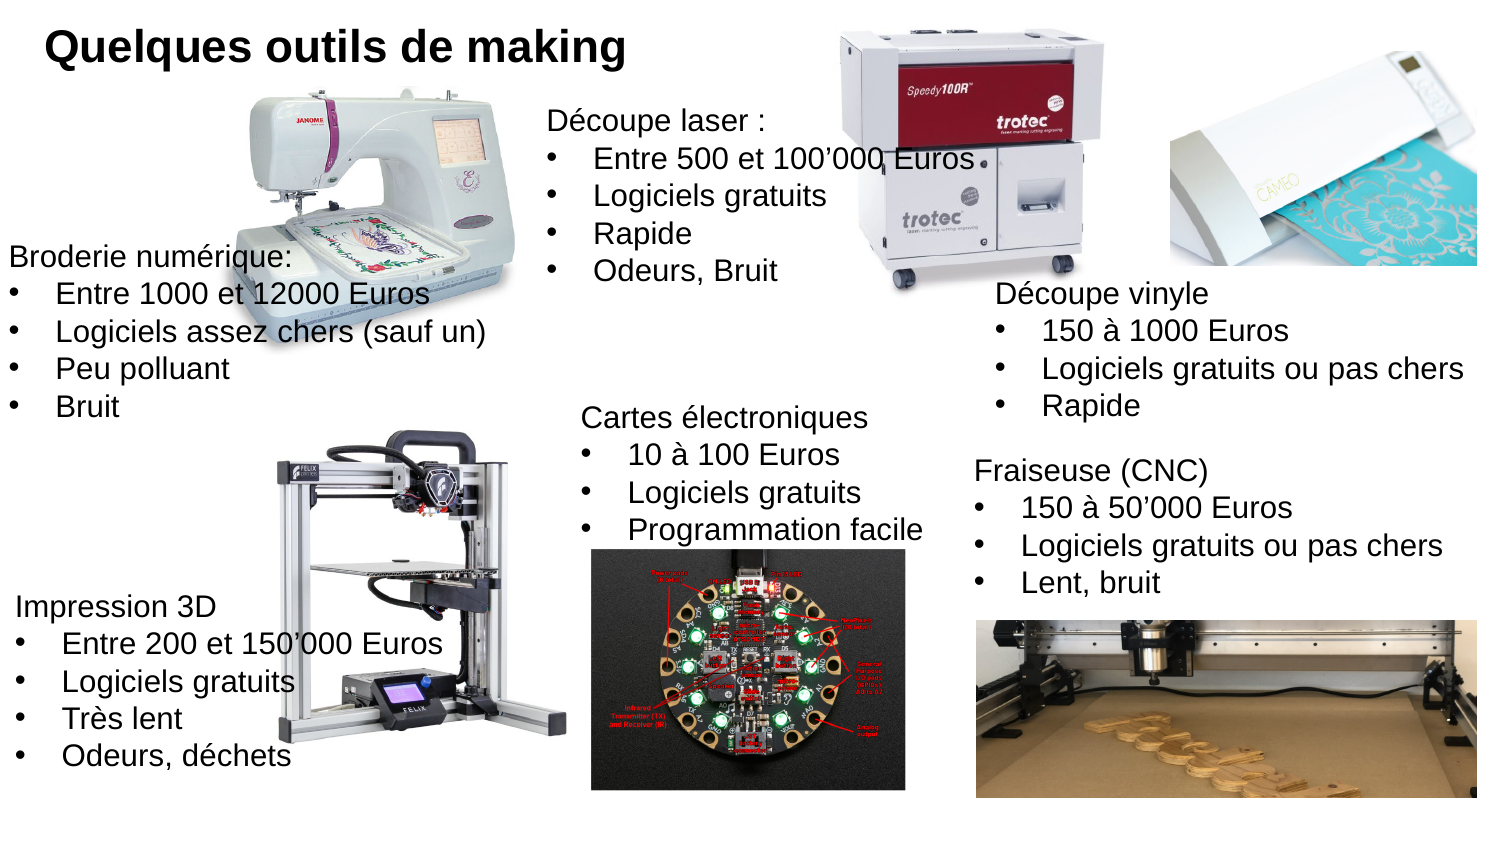

# Quelques outils de making
Découpe laser :
Entre 500 et 100’000 Euros
Logiciels gratuits
Rapide
Odeurs, Bruit
Broderie numérique:
Entre 1000 et 12000 Euros
Logiciels assez chers (sauf un)
Peu polluant
Bruit
Découpe vinyle
150 à 1000 Euros
Logiciels gratuits ou pas chers
Rapide
Cartes électroniques
10 à 100 Euros
Logiciels gratuits
Programmation facile
Fraiseuse (CNC)
150 à 50’000 Euros
Logiciels gratuits ou pas chers
Lent, bruit
Impression 3D
Entre 200 et 150’000 Euros
Logiciels gratuits
Très lent
Odeurs, déchets